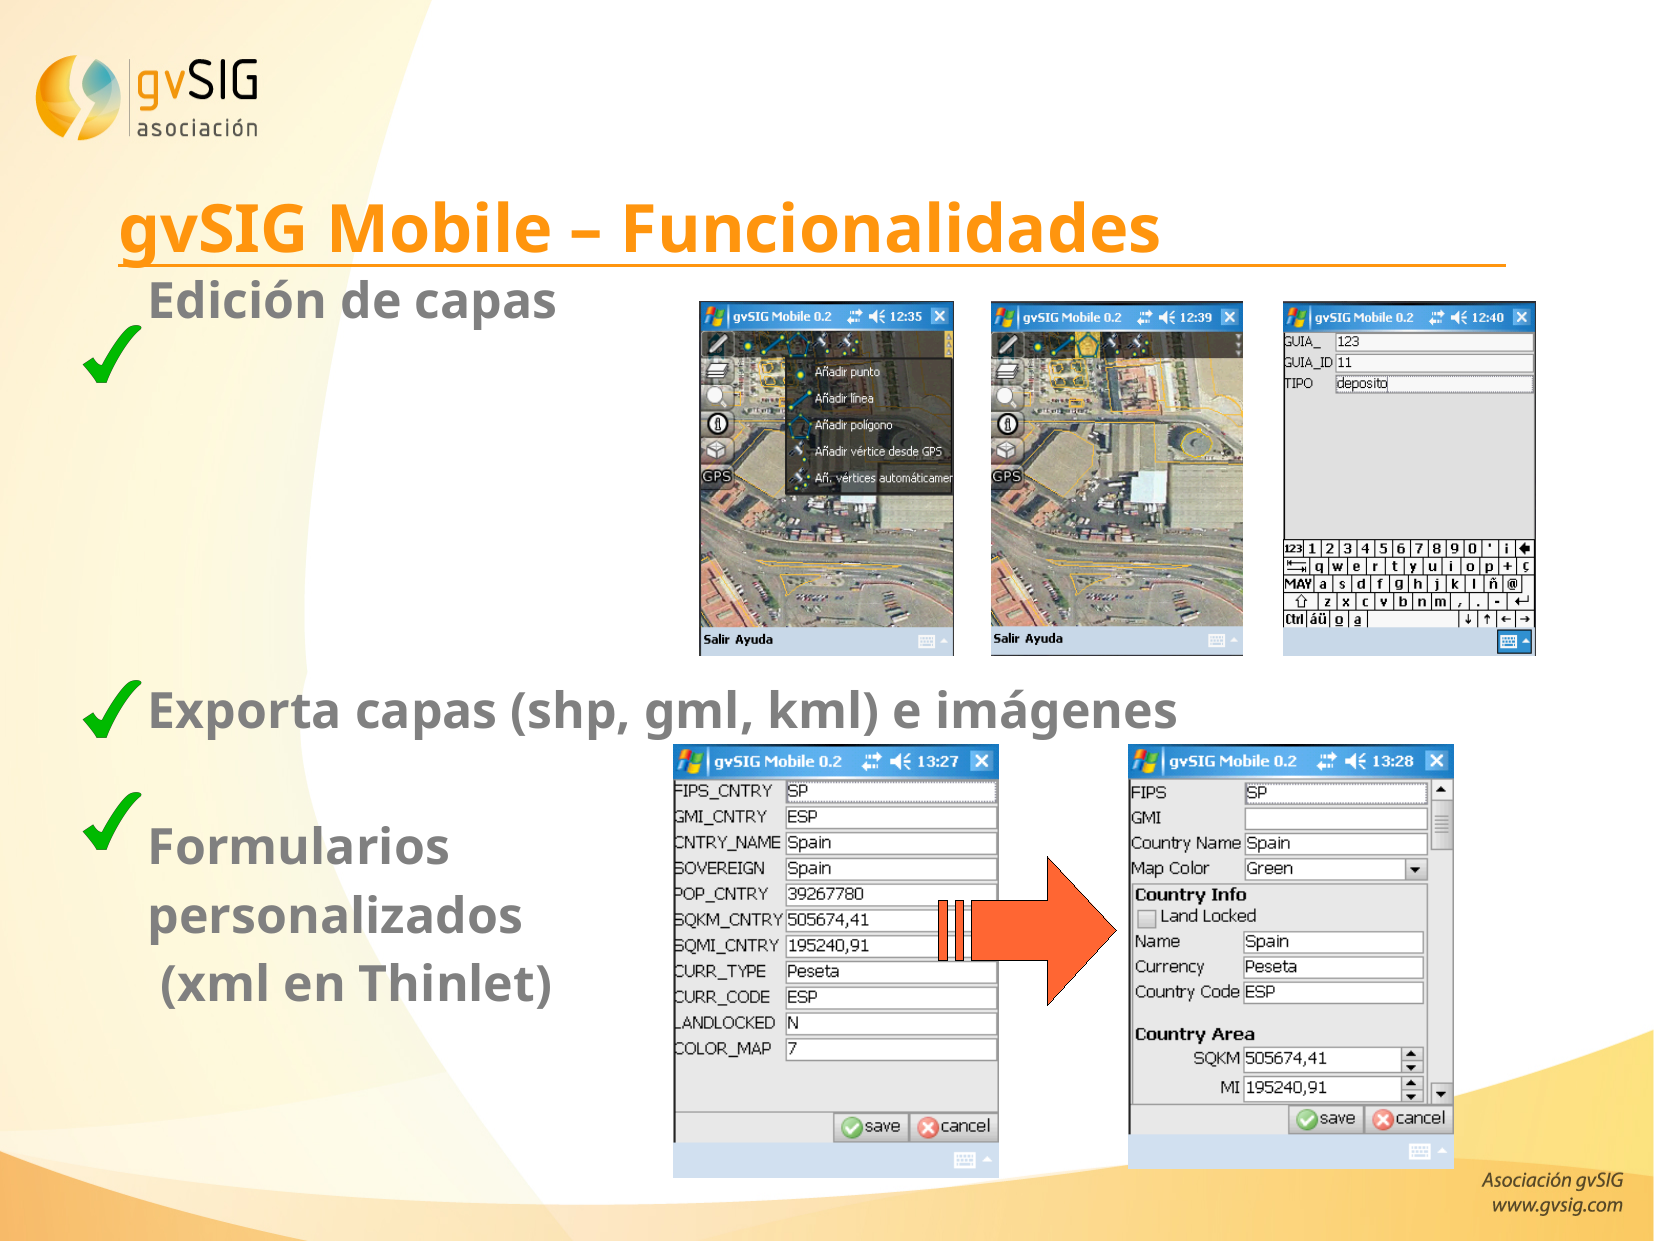

# gvSIG Mobile – Funcionalidades
Edición de capas
Exporta capas (shp, gml, kml) e imágenes
Formularios
personalizados
 (xml en Thinlet)